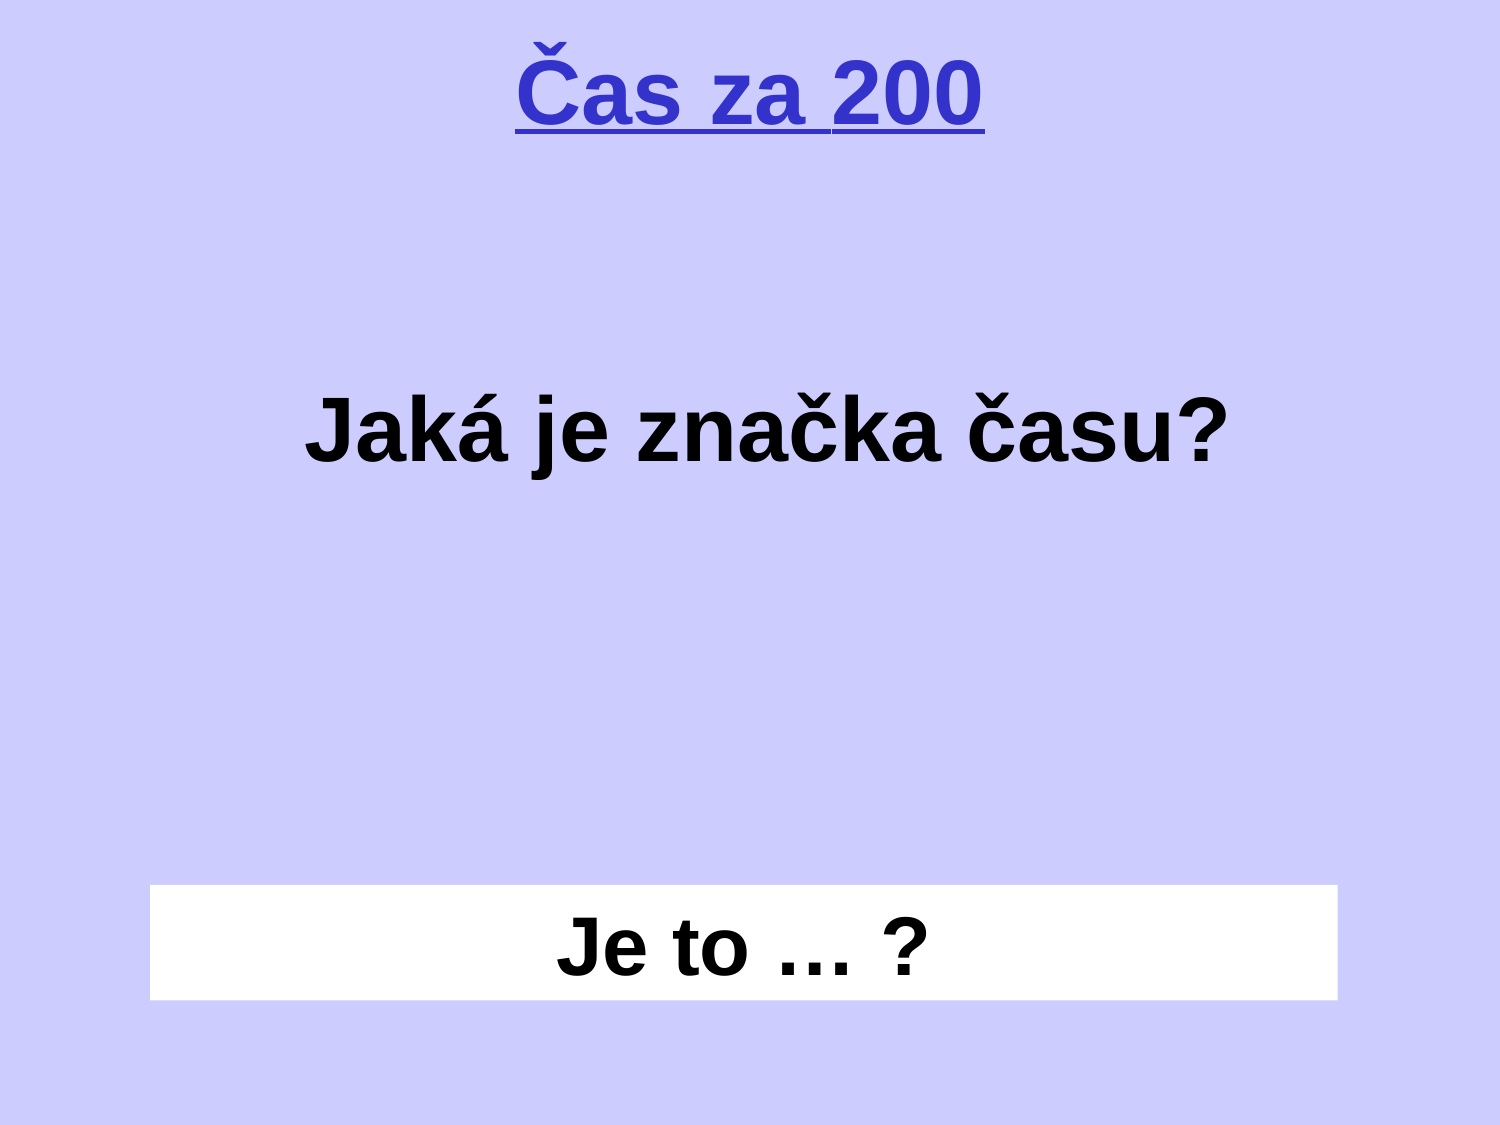

Čas za 200
Jaká je značka času?
Je to … ?